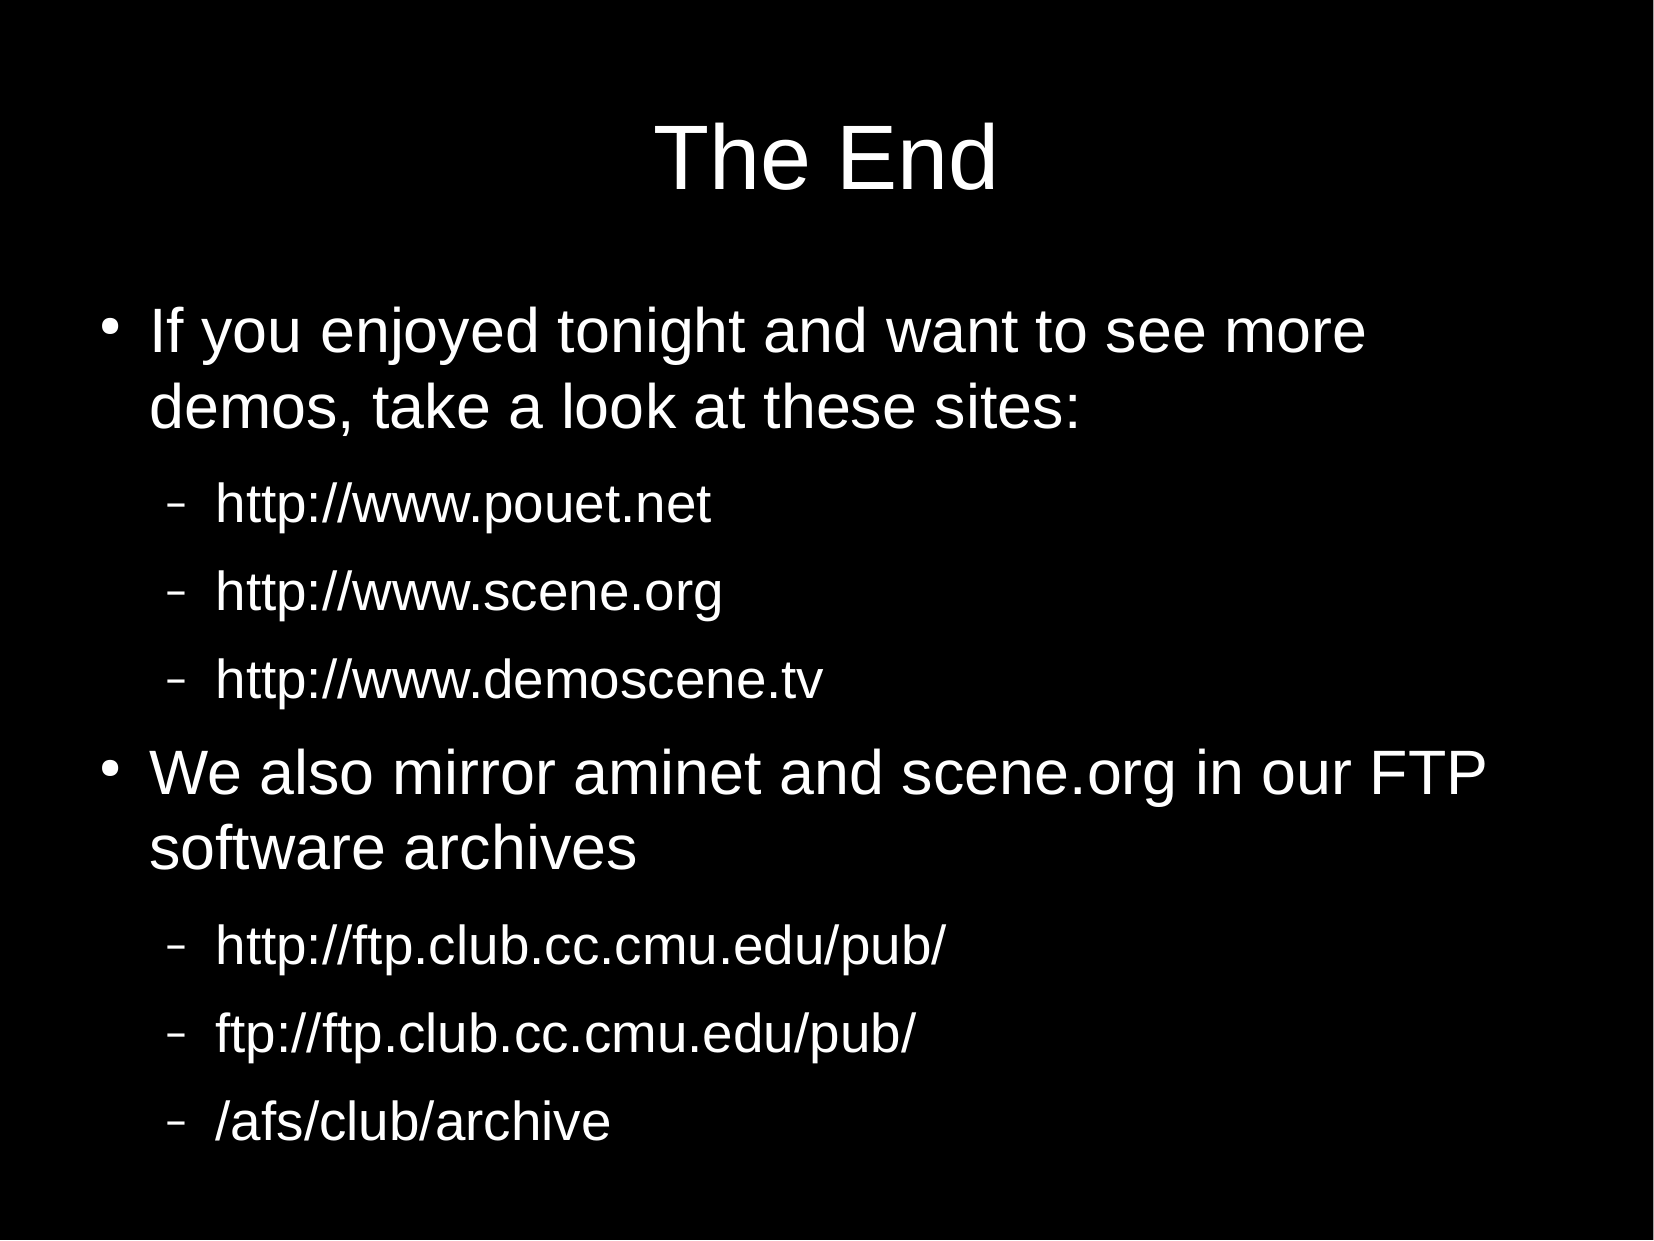

# The End
If you enjoyed tonight and want to see more demos, take a look at these sites:
http://www.pouet.net
http://www.scene.org
http://www.demoscene.tv
We also mirror aminet and scene.org in our FTP software archives
http://ftp.club.cc.cmu.edu/pub/
ftp://ftp.club.cc.cmu.edu/pub/
/afs/club/archive